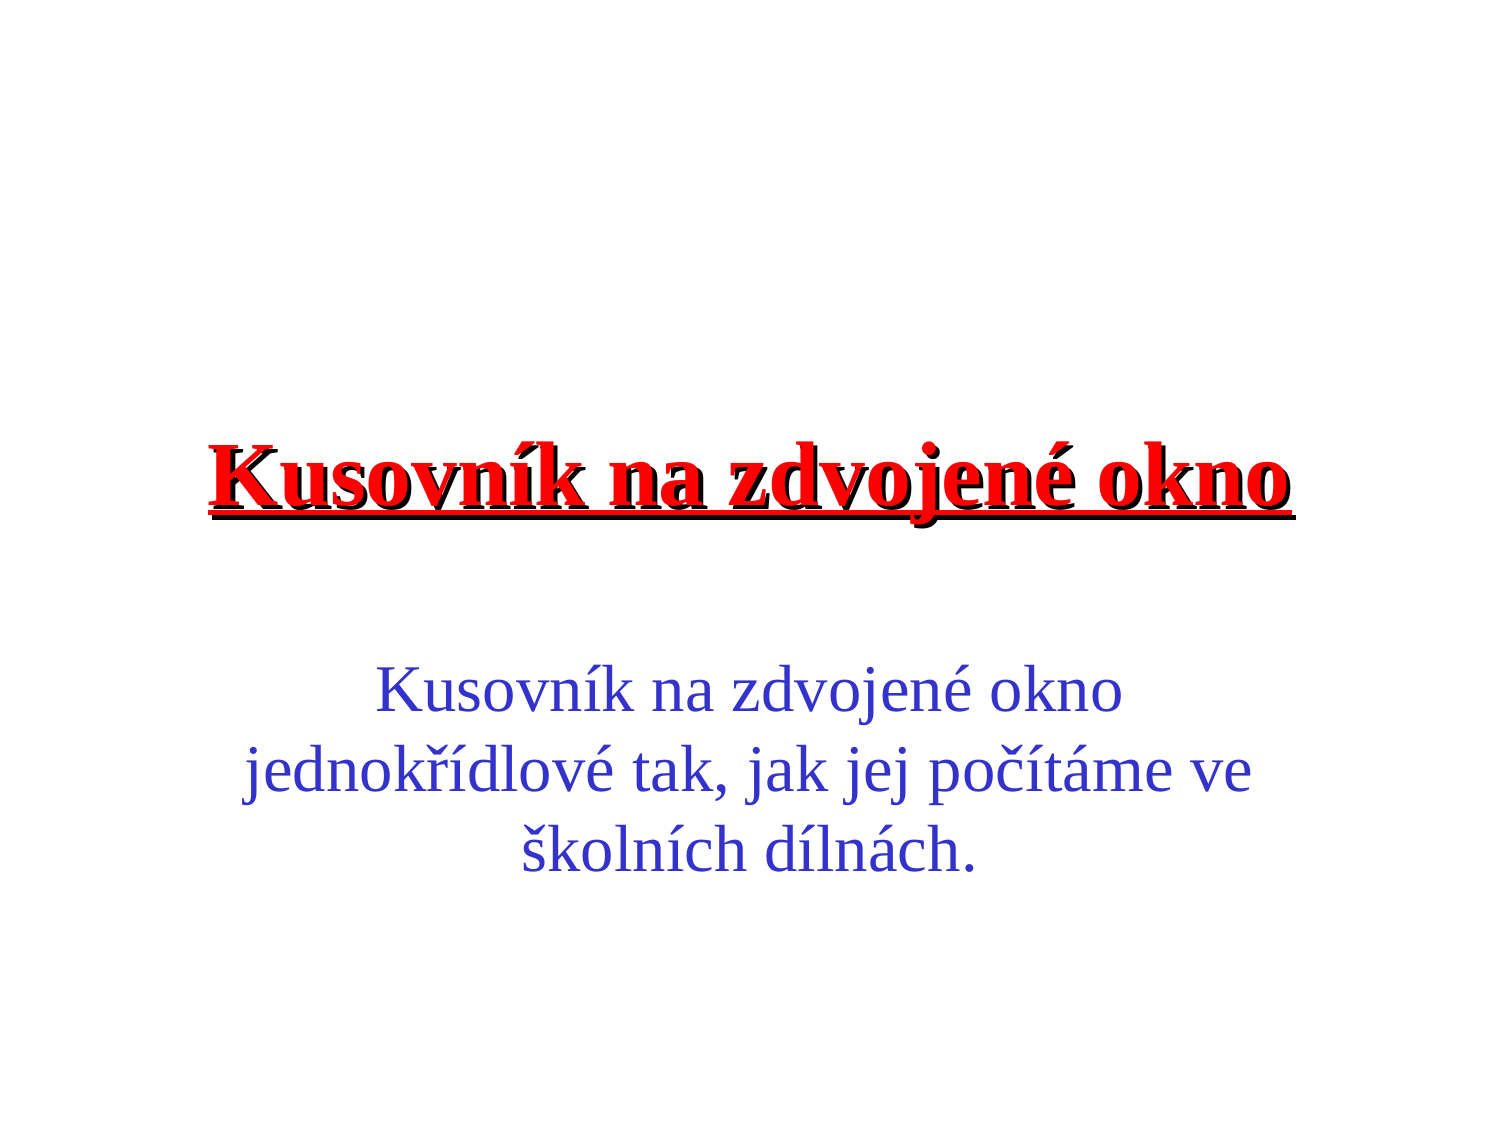

# Kusovník na zdvojené okno
Kusovník na zdvojené okno jednokřídlové tak, jak jej počítáme ve školních dílnách.